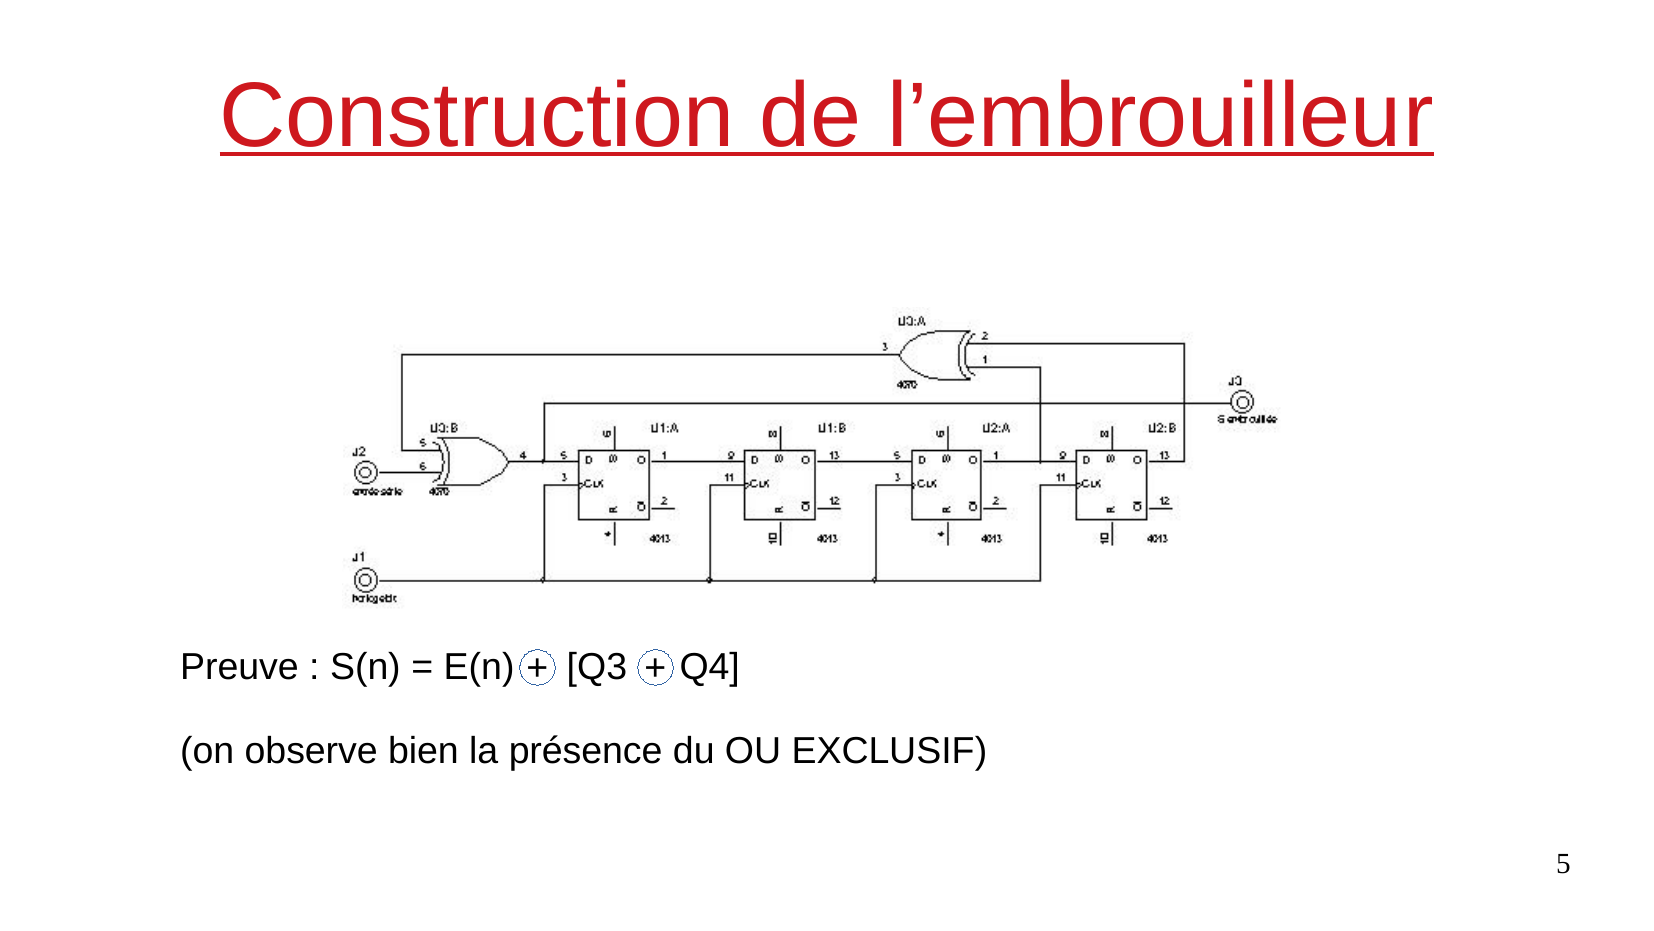

# Construction de l’embrouilleur
Preuve : S(n) = E(n) [Q3 Q4]
(on observe bien la présence du OU EXCLUSIF)
+
+
+
5